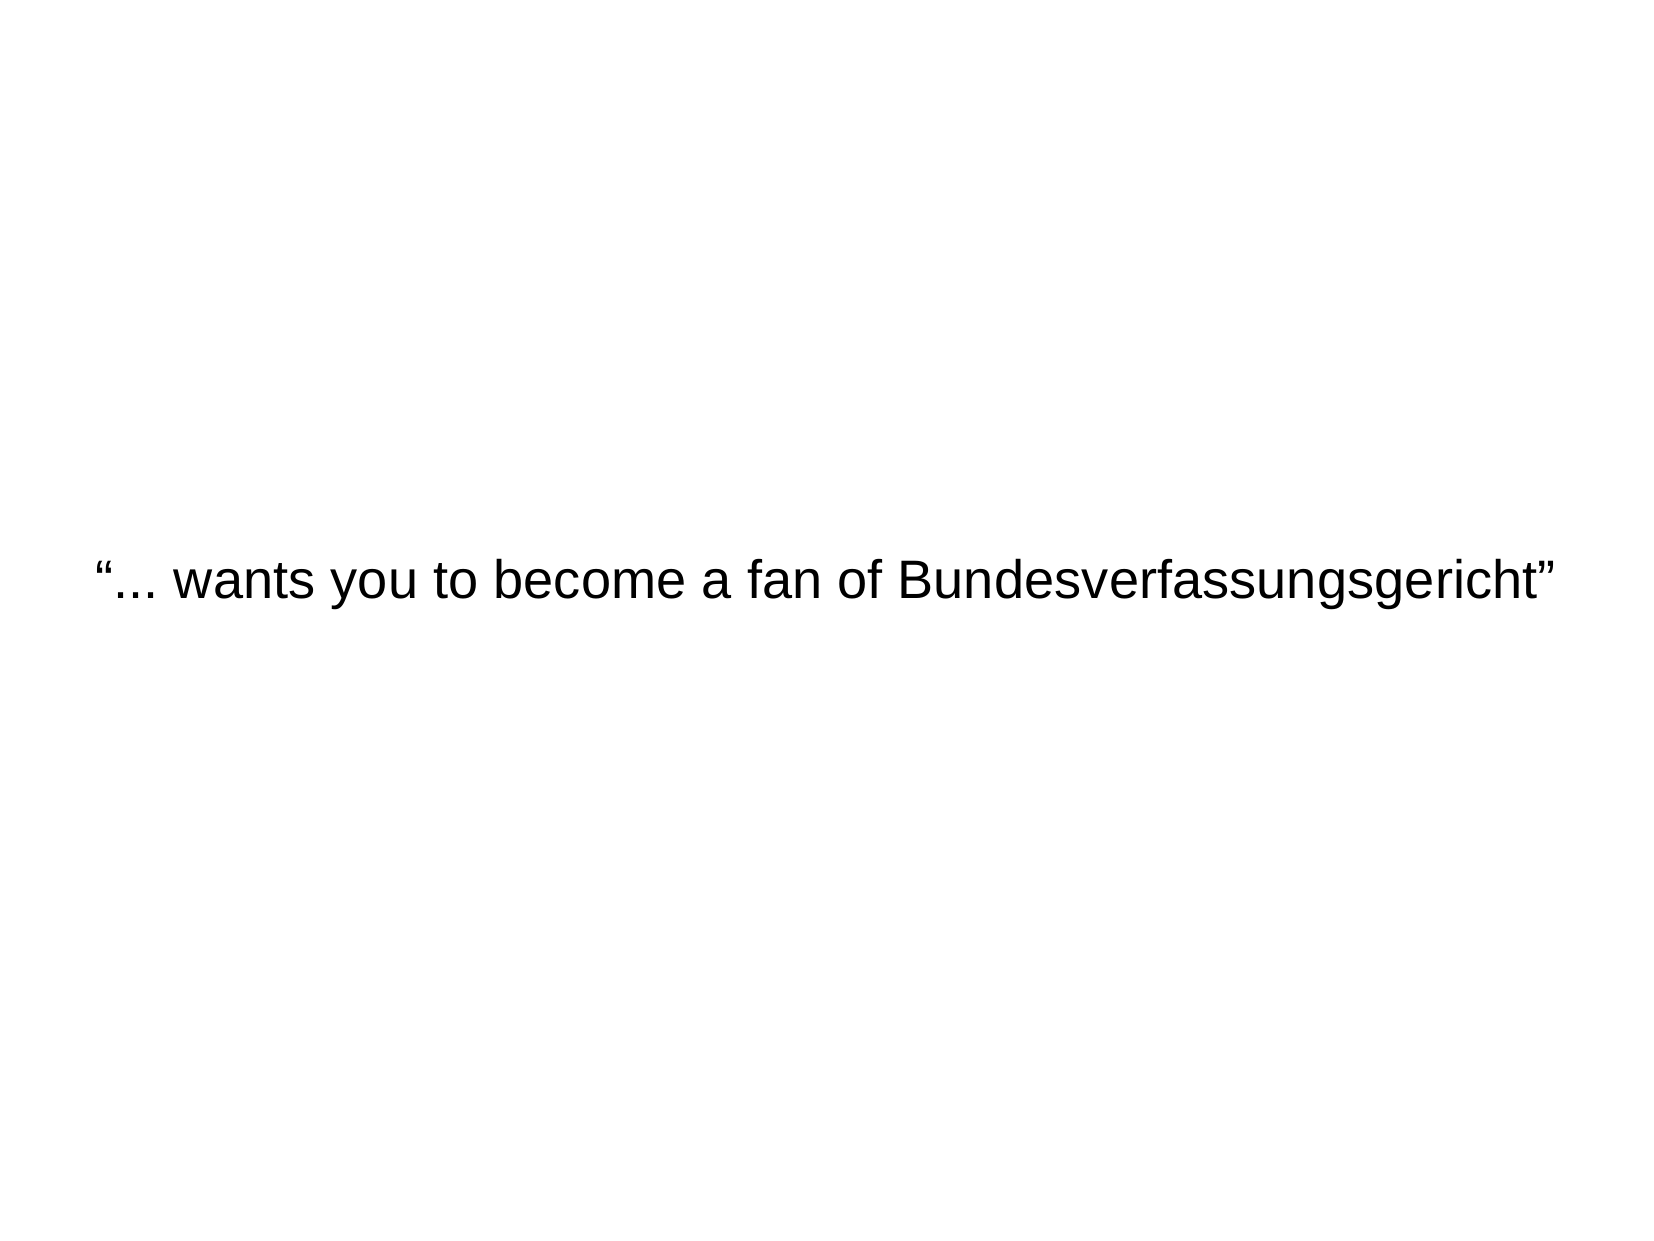

“... wants you to become a fan of Bundesverfassungsgericht”